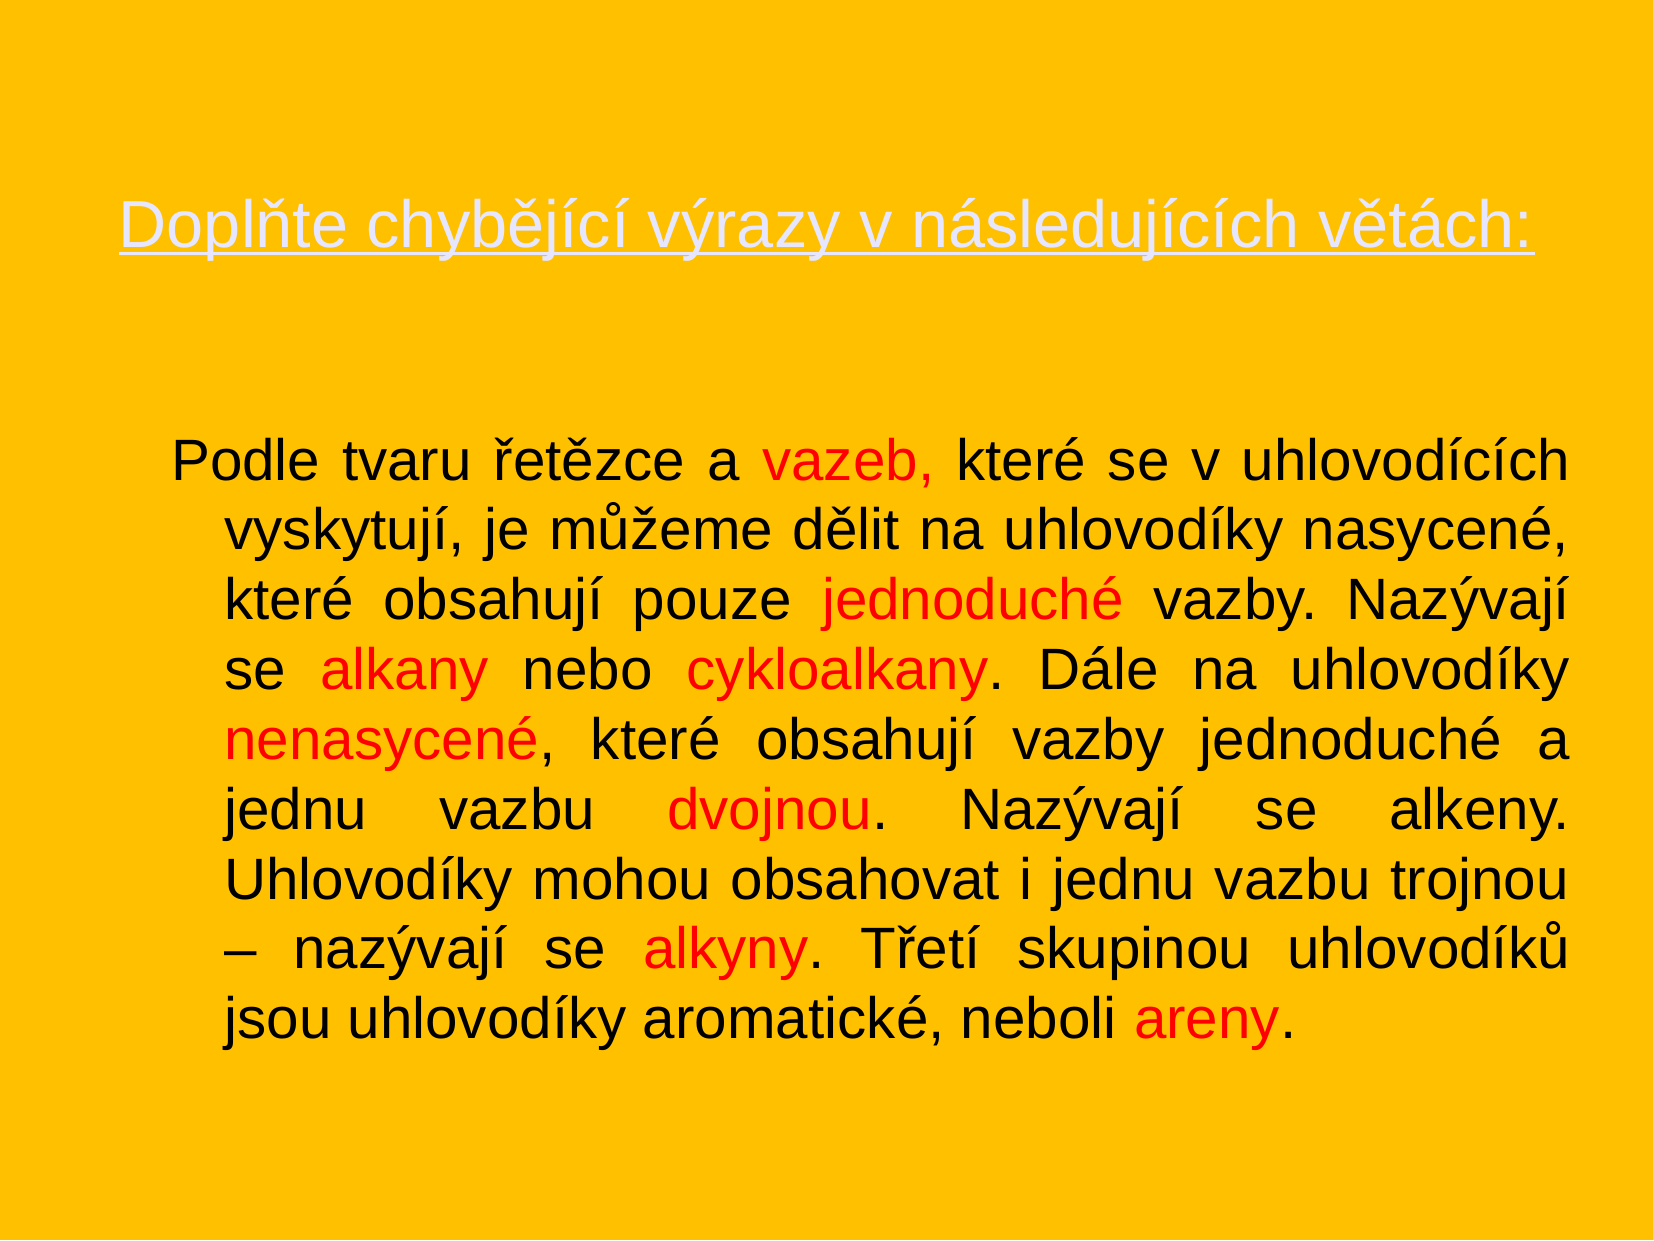

# Doplňte chybějící výrazy v následujících větách:
Podle tvaru řetězce a vazeb, které se v uhlovodících vyskytují, je můžeme dělit na uhlovodíky nasycené, které obsahují pouze jednoduché vazby. Nazývají se alkany nebo cykloalkany. Dále na uhlovodíky nenasycené, které obsahují vazby jednoduché a jednu vazbu dvojnou. Nazývají se alkeny. Uhlovodíky mohou obsahovat i jednu vazbu trojnou – nazývají se alkyny. Třetí skupinou uhlovodíků jsou uhlovodíky aromatické, neboli areny.